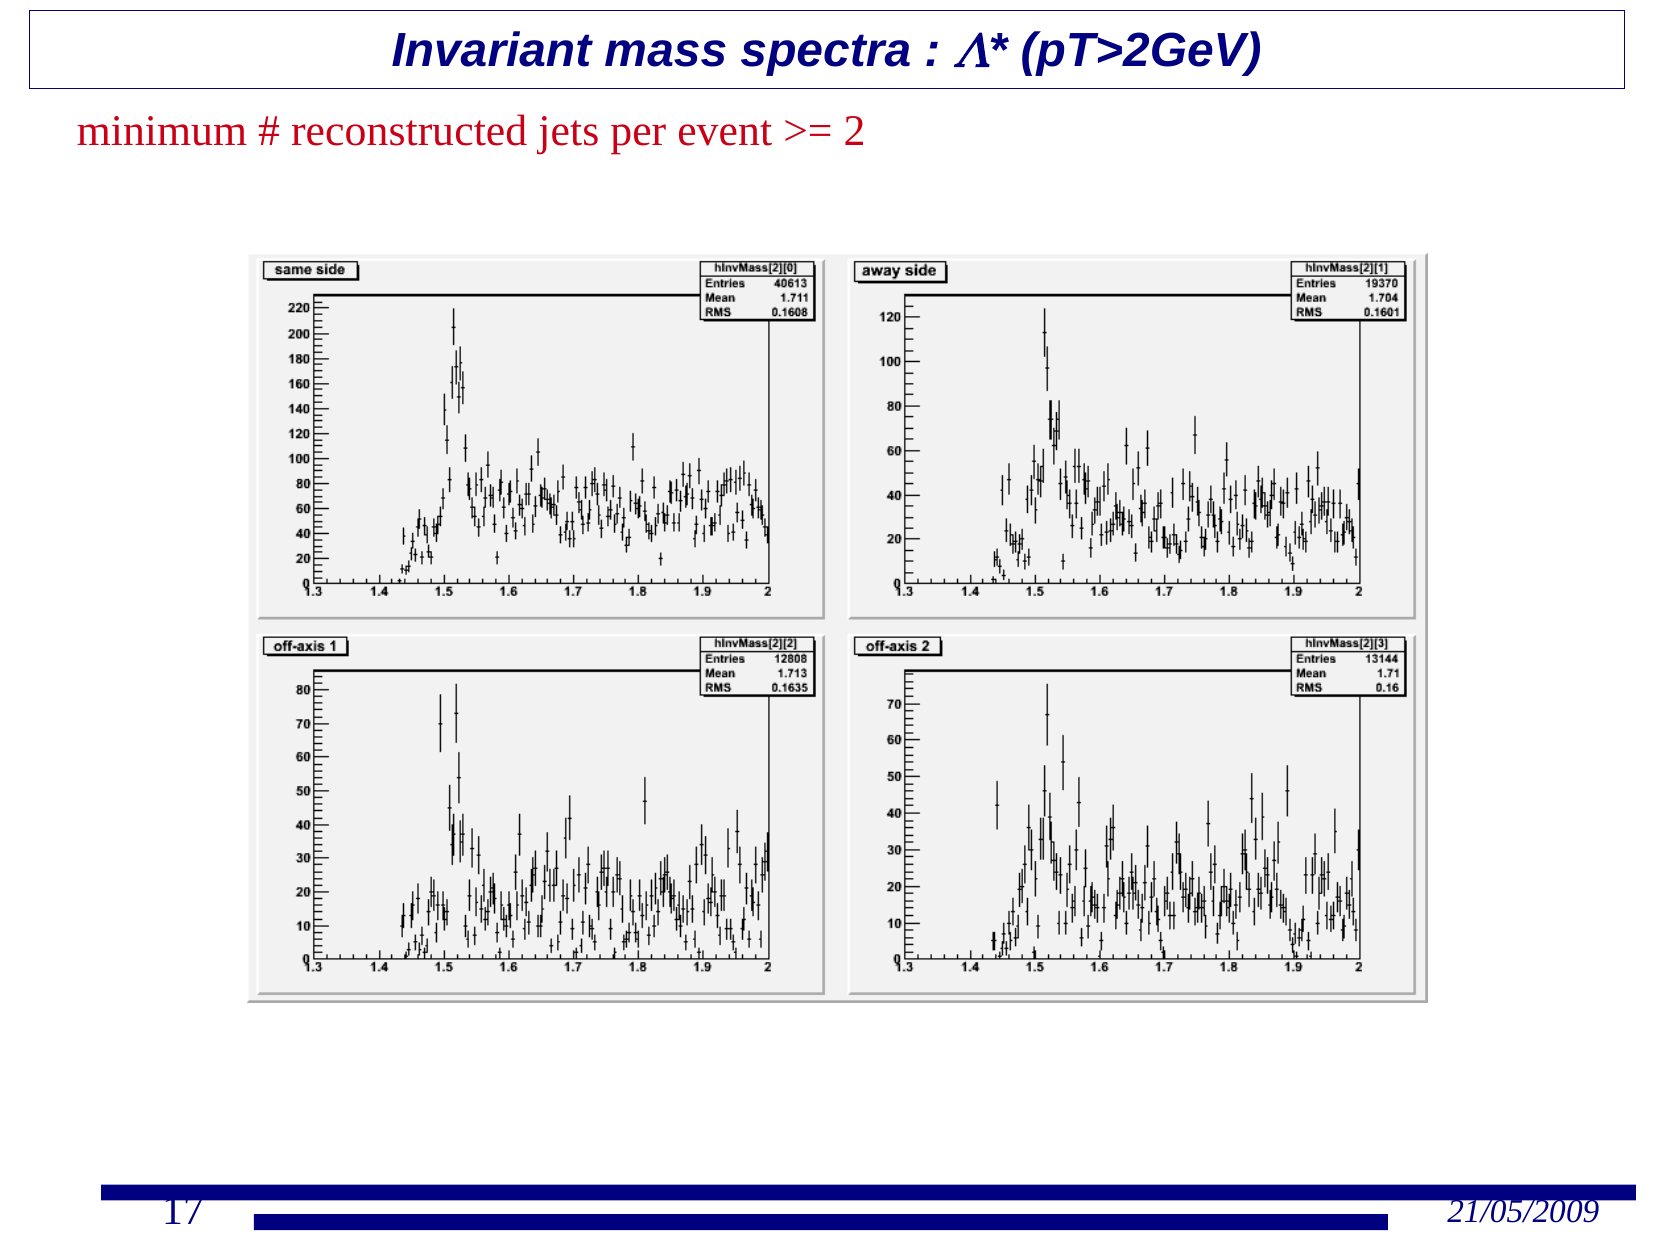

# Invariant mass spectra : * (pT>2GeV)
minimum # reconstructed jets per event >= 2
17